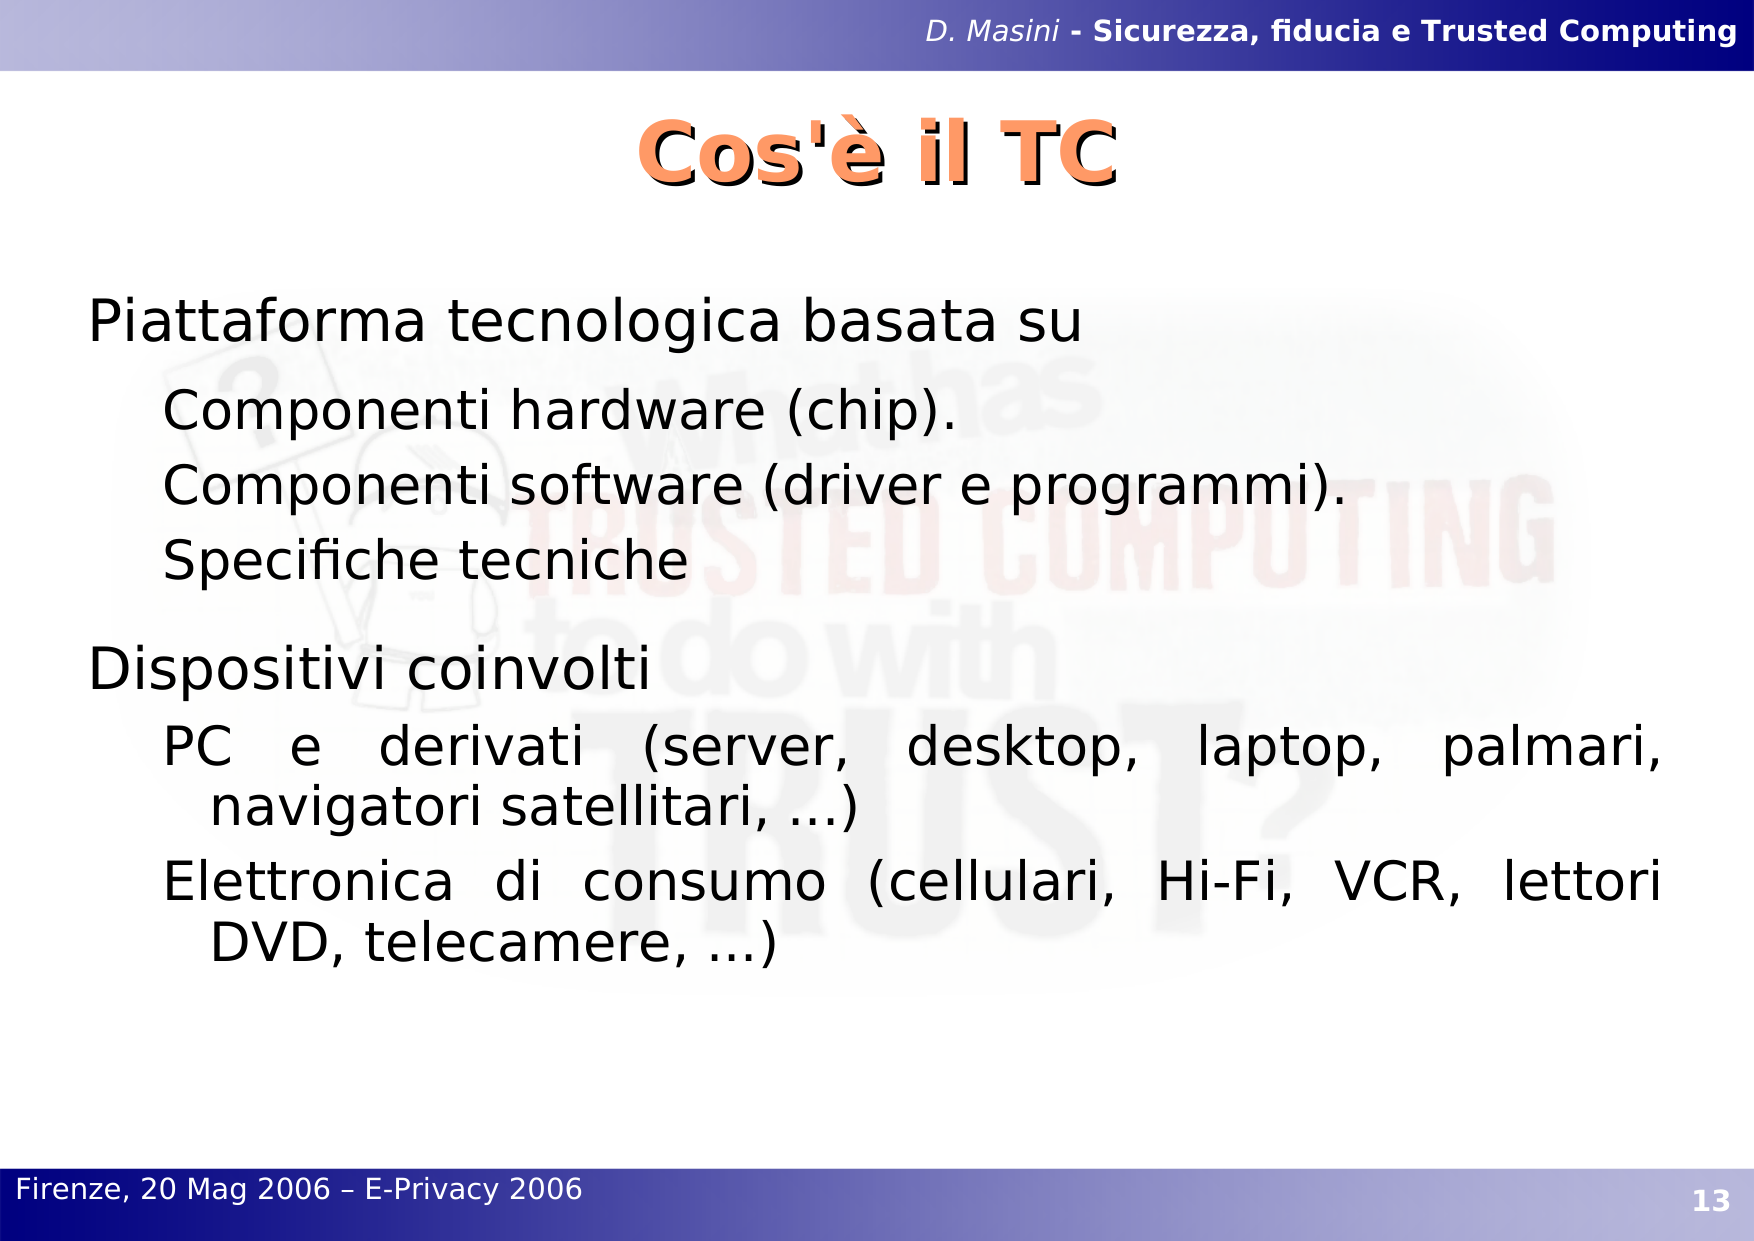

D. Masini - Sicurezza, fiducia e Trusted Computing
# Cos'è il TC
Piattaforma tecnologica basata su
Componenti hardware (chip).
Componenti software (driver e programmi).
Specifiche tecniche
Dispositivi coinvolti
PC e derivati (server, desktop, laptop, palmari, navigatori satellitari, ...)
Elettronica di consumo (cellulari, Hi-Fi, VCR, lettori DVD, telecamere, ...)
Firenze, 20 Mag 2006 – E-Privacy 2006